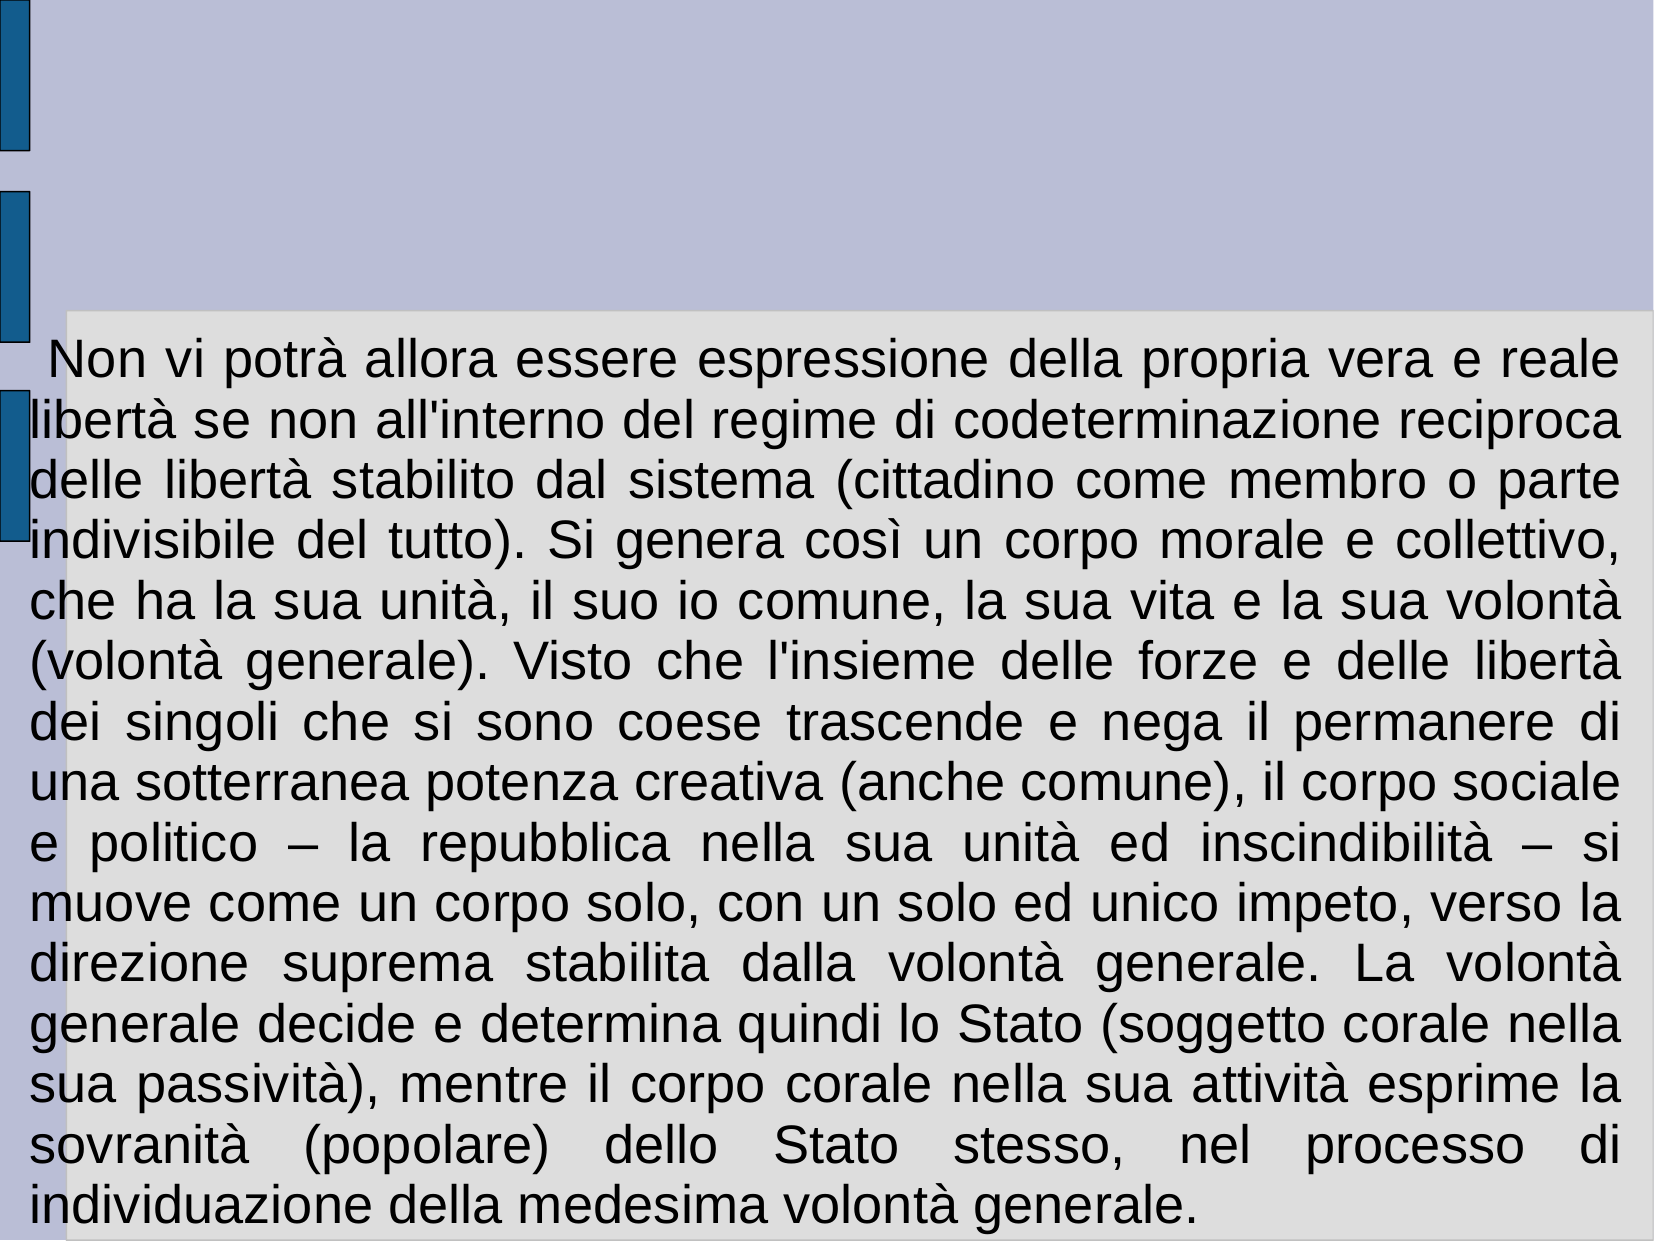

#
 Non vi potrà allora essere espressione della propria vera e reale libertà se non all'interno del regime di codeterminazione reciproca delle libertà stabilito dal sistema (cittadino come membro o parte indivisibile del tutto). Si genera così un corpo morale e collettivo, che ha la sua unità, il suo io comune, la sua vita e la sua volontà (volontà generale). Visto che l'insieme delle forze e delle libertà dei singoli che si sono coese trascende e nega il permanere di una sotterranea potenza creativa (anche comune), il corpo sociale e politico – la repubblica nella sua unità ed inscindibilità – si muove come un corpo solo, con un solo ed unico impeto, verso la direzione suprema stabilita dalla volontà generale. La volontà generale decide e determina quindi lo Stato (soggetto corale nella sua passività), mentre il corpo corale nella sua attività esprime la sovranità (popolare) dello Stato stesso, nel processo di individuazione della medesima volontà generale.